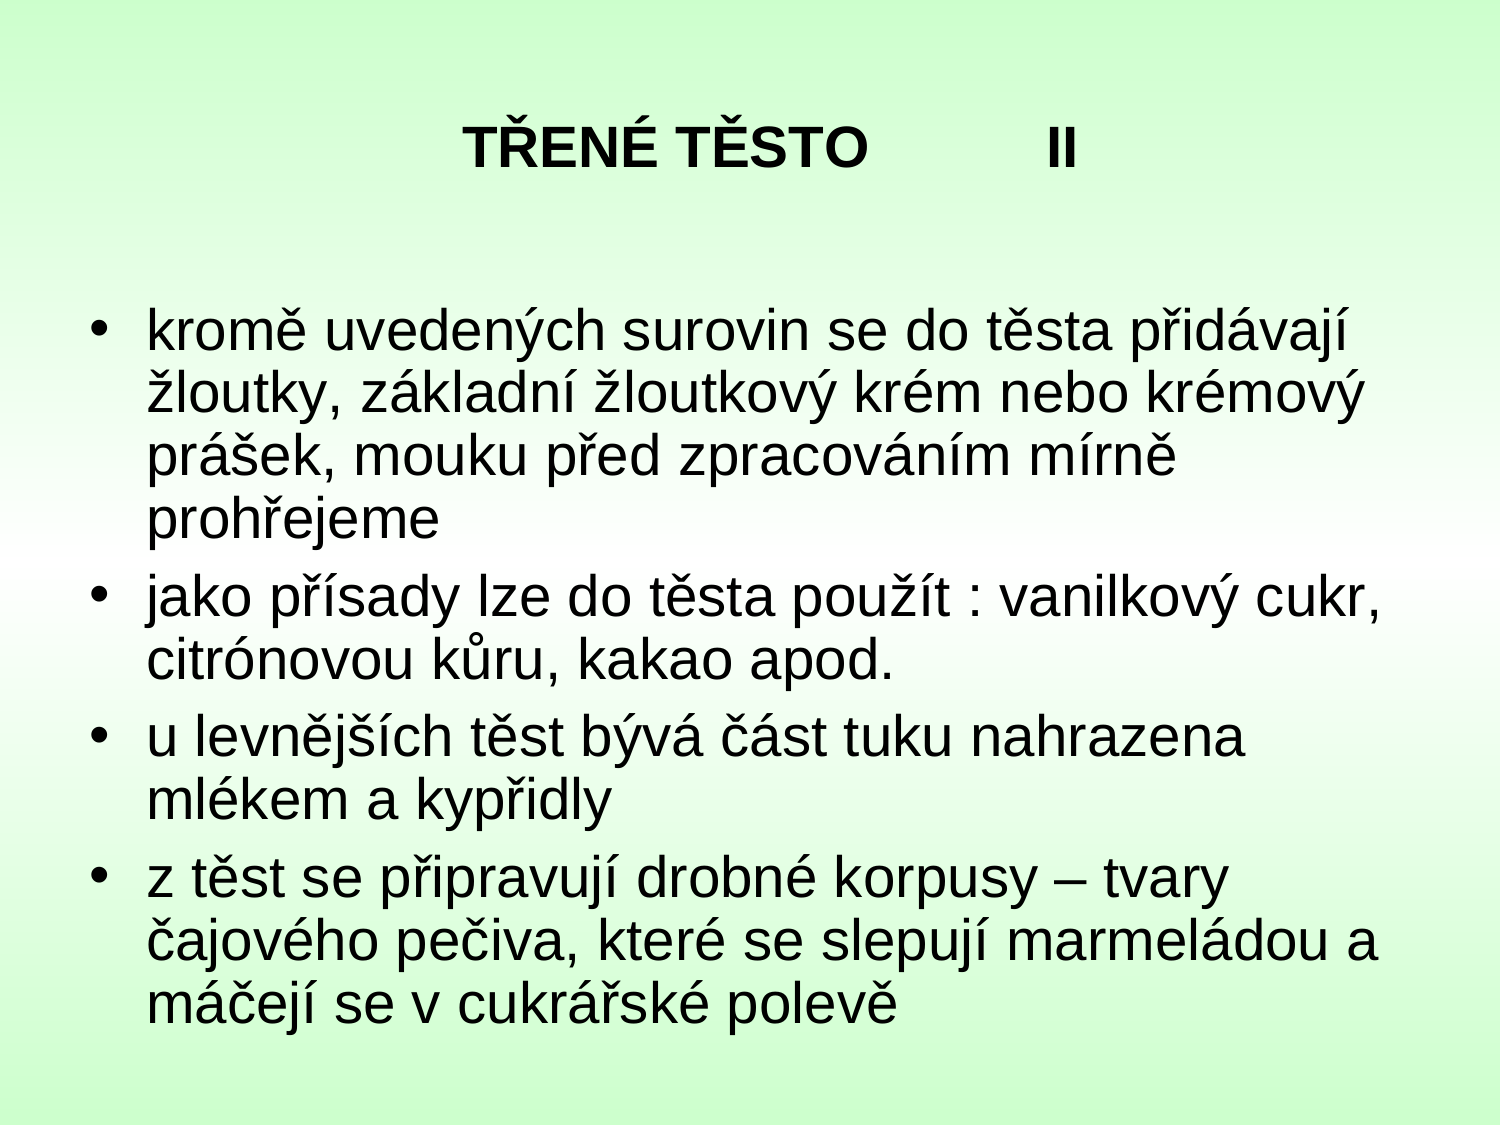

# TŘENÉ TĚSTO		II
kromě uvedených surovin se do těsta přidávají žloutky, základní žloutkový krém nebo krémový prášek, mouku před zpracováním mírně prohřejeme
jako přísady lze do těsta použít : vanilkový cukr, citrónovou kůru, kakao apod.
u levnějších těst bývá část tuku nahrazena mlékem a kypřidly
z těst se připravují drobné korpusy – tvary čajového pečiva, které se slepují marmeládou a máčejí se v cukrářské polevě